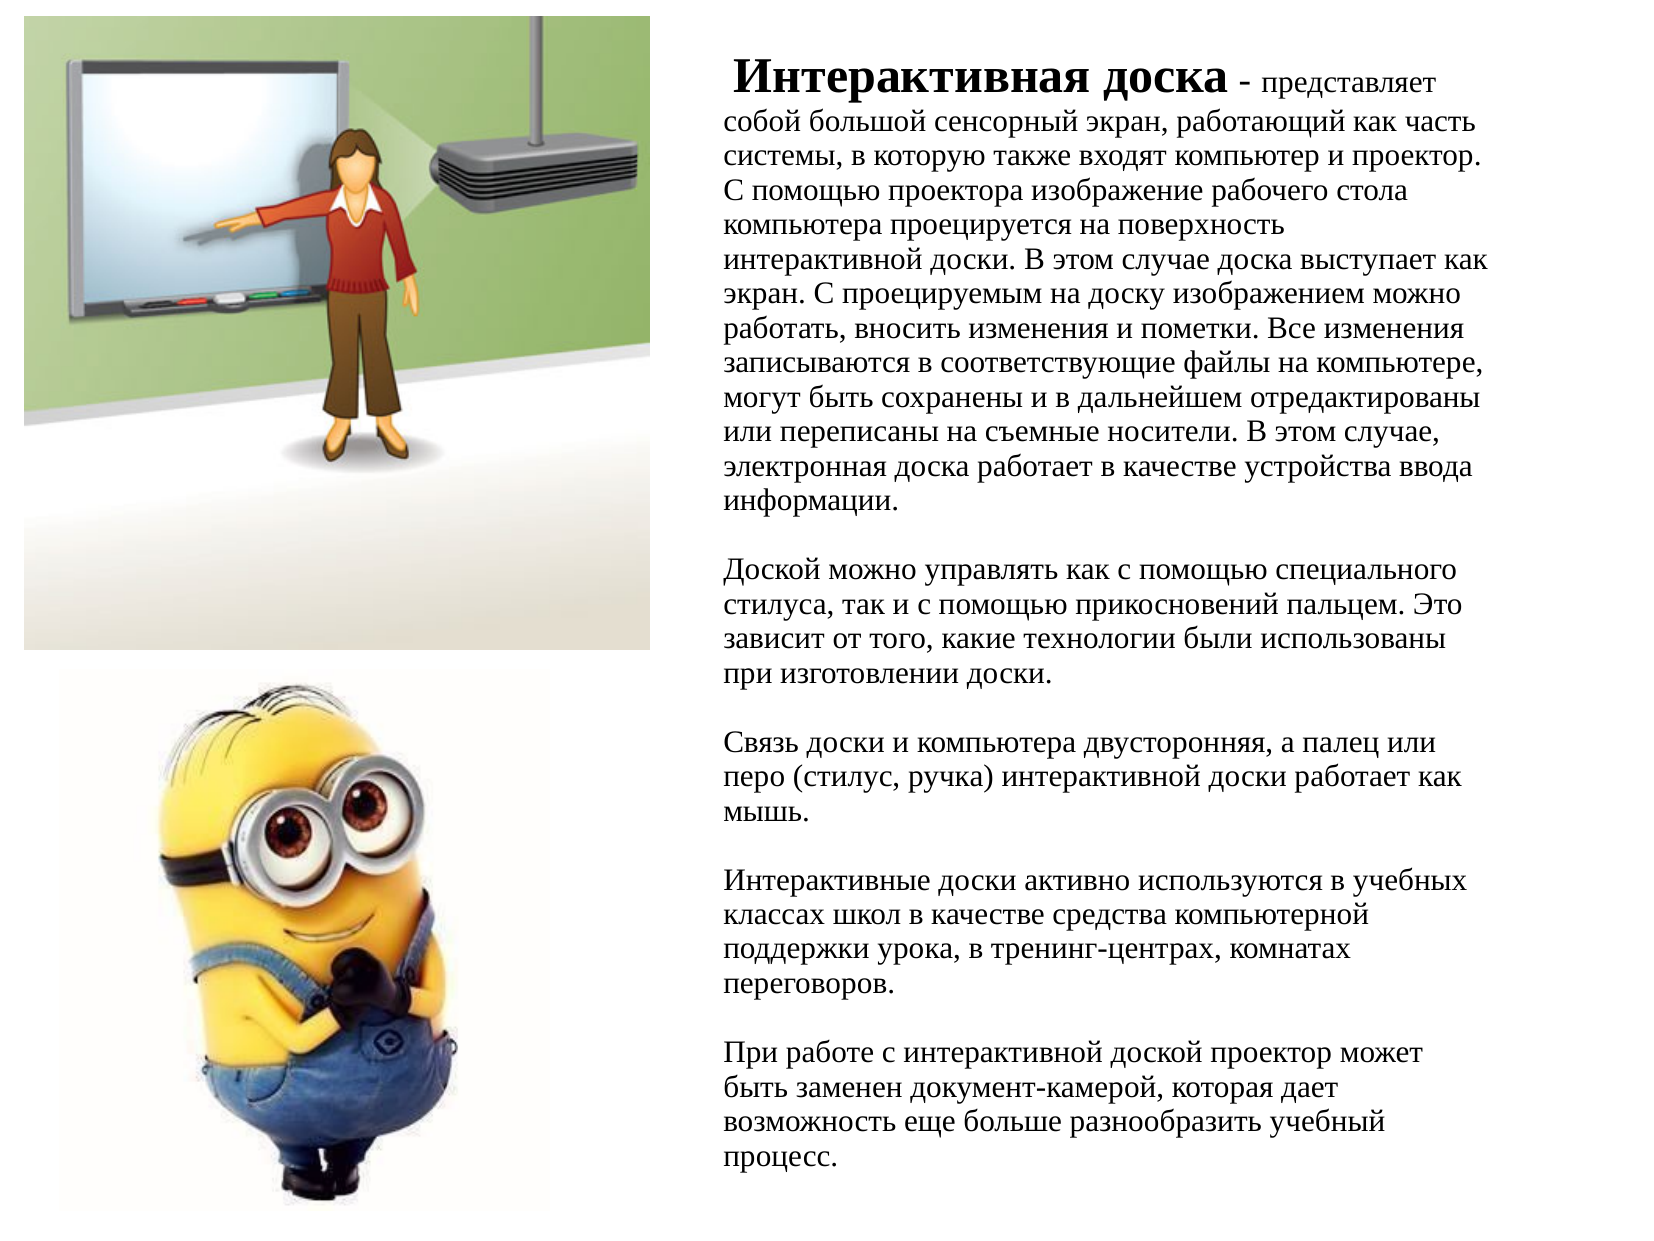

Интерактивная доска - представляет собой большой сенсорный экран, работающий как часть системы, в которую также входят компьютер и проектор. С помощью проектора изображение рабочего стола компьютера проецируется на поверхность интерактивной доски. В этом случае доска выступает как экран. С проецируемым на доску изображением можно работать, вносить изменения и пометки. Все изменения записываются в соответствующие файлы на компьютере, могут быть сохранены и в дальнейшем отредактированы или переписаны на съемные носители. В этом случае, электронная доска работает в качестве устройства ввода информации.
Доской можно управлять как с помощью специального стилуса, так и с помощью прикосновений пальцем. Это зависит от того, какие технологии были использованы при изготовлении доски.
Связь доски и компьютера двусторонняя, а палец или перо (стилус, ручка) интерактивной доски работает как мышь.
Интерактивные доски активно используются в учебных классах школ в качестве средства компьютерной поддержки урока, в тренинг-центрах, комнатах переговоров.
При работе с интерактивной доской проектор может быть заменен документ-камерой, которая дает возможность еще больше разнообразить учебный процесс.